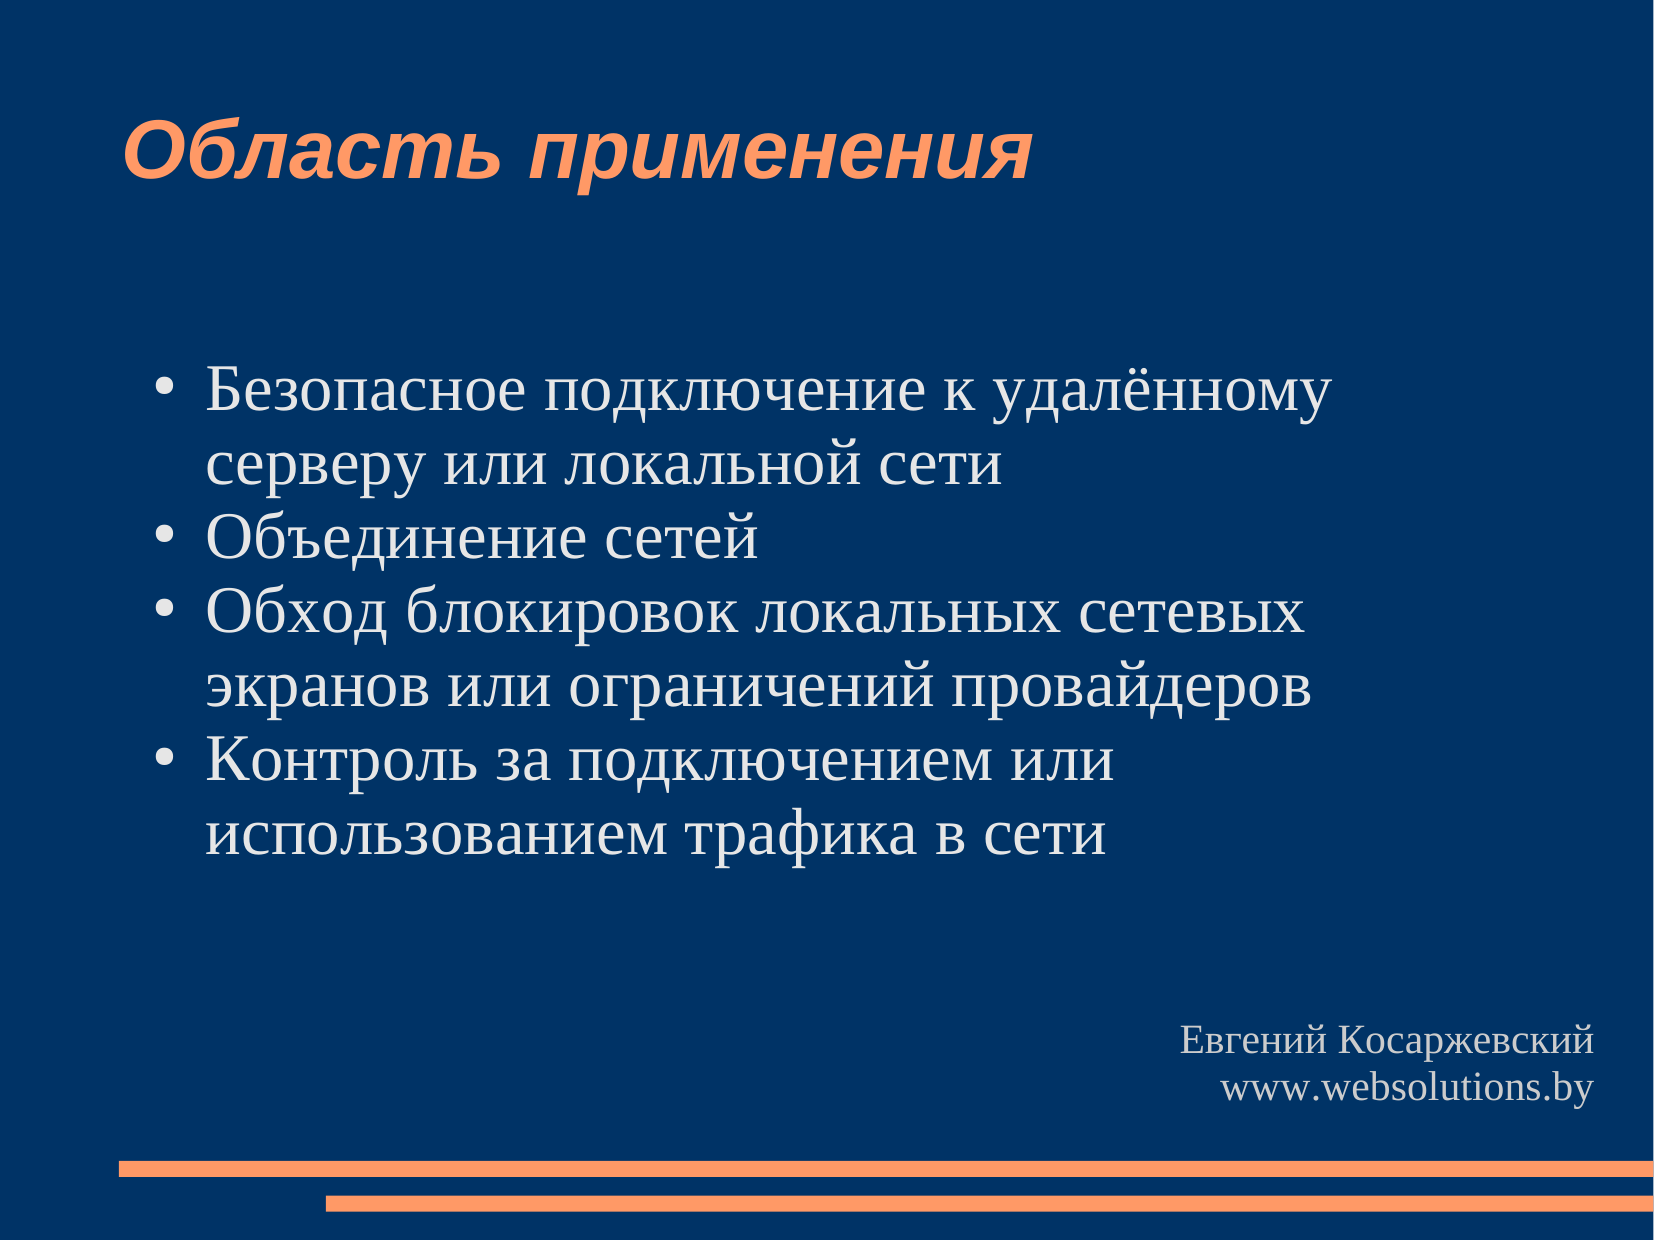

# Область применения
Безопасное подключение к удалённому серверу или локальной сети
Объединение сетей
Обход блокировок локальных сетевых экранов или ограничений провайдеров
Контроль за подключением или использованием трафика в сети
Евгений Косаржевский
www.websolutions.by